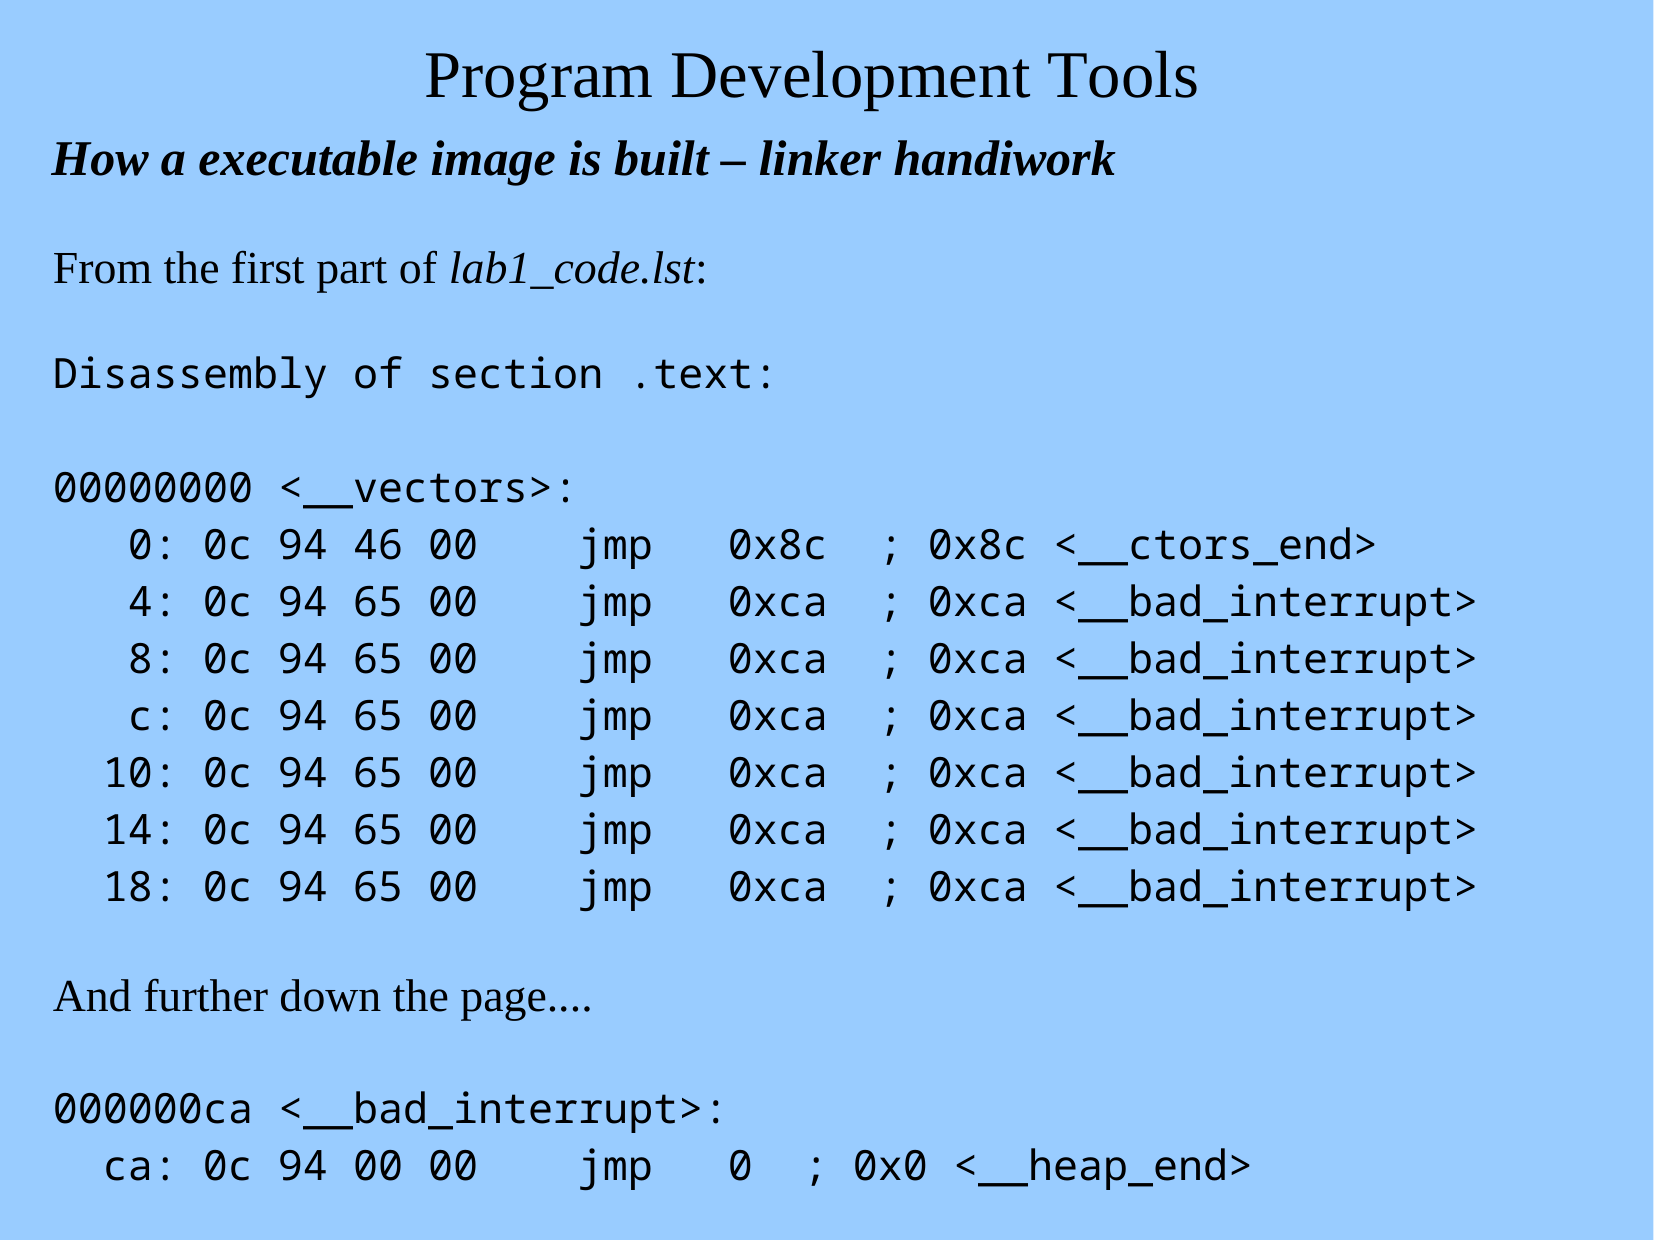

Program Development Tools
How a executable image is built – linker handiwork
From the first part of lab1_code.lst:
Disassembly of section .text:
00000000 <__vectors>:
 0:	0c 94 46 00 	jmp	0x8c	; 0x8c <__ctors_end>
 4:	0c 94 65 00 	jmp	0xca	; 0xca <__bad_interrupt>
 8:	0c 94 65 00 	jmp	0xca	; 0xca <__bad_interrupt>
 c:	0c 94 65 00 	jmp	0xca	; 0xca <__bad_interrupt>
 10:	0c 94 65 00 	jmp	0xca	; 0xca <__bad_interrupt>
 14:	0c 94 65 00 	jmp	0xca	; 0xca <__bad_interrupt>
 18:	0c 94 65 00 	jmp	0xca	; 0xca <__bad_interrupt>
And further down the page....
000000ca <__bad_interrupt>:
 ca:	0c 94 00 00 	jmp	0	; 0x0 <__heap_end>
The linker inserts jump instructions in unused interrupt slots of the interrupt vector table so if an interrupt occurs, it resets the processor.